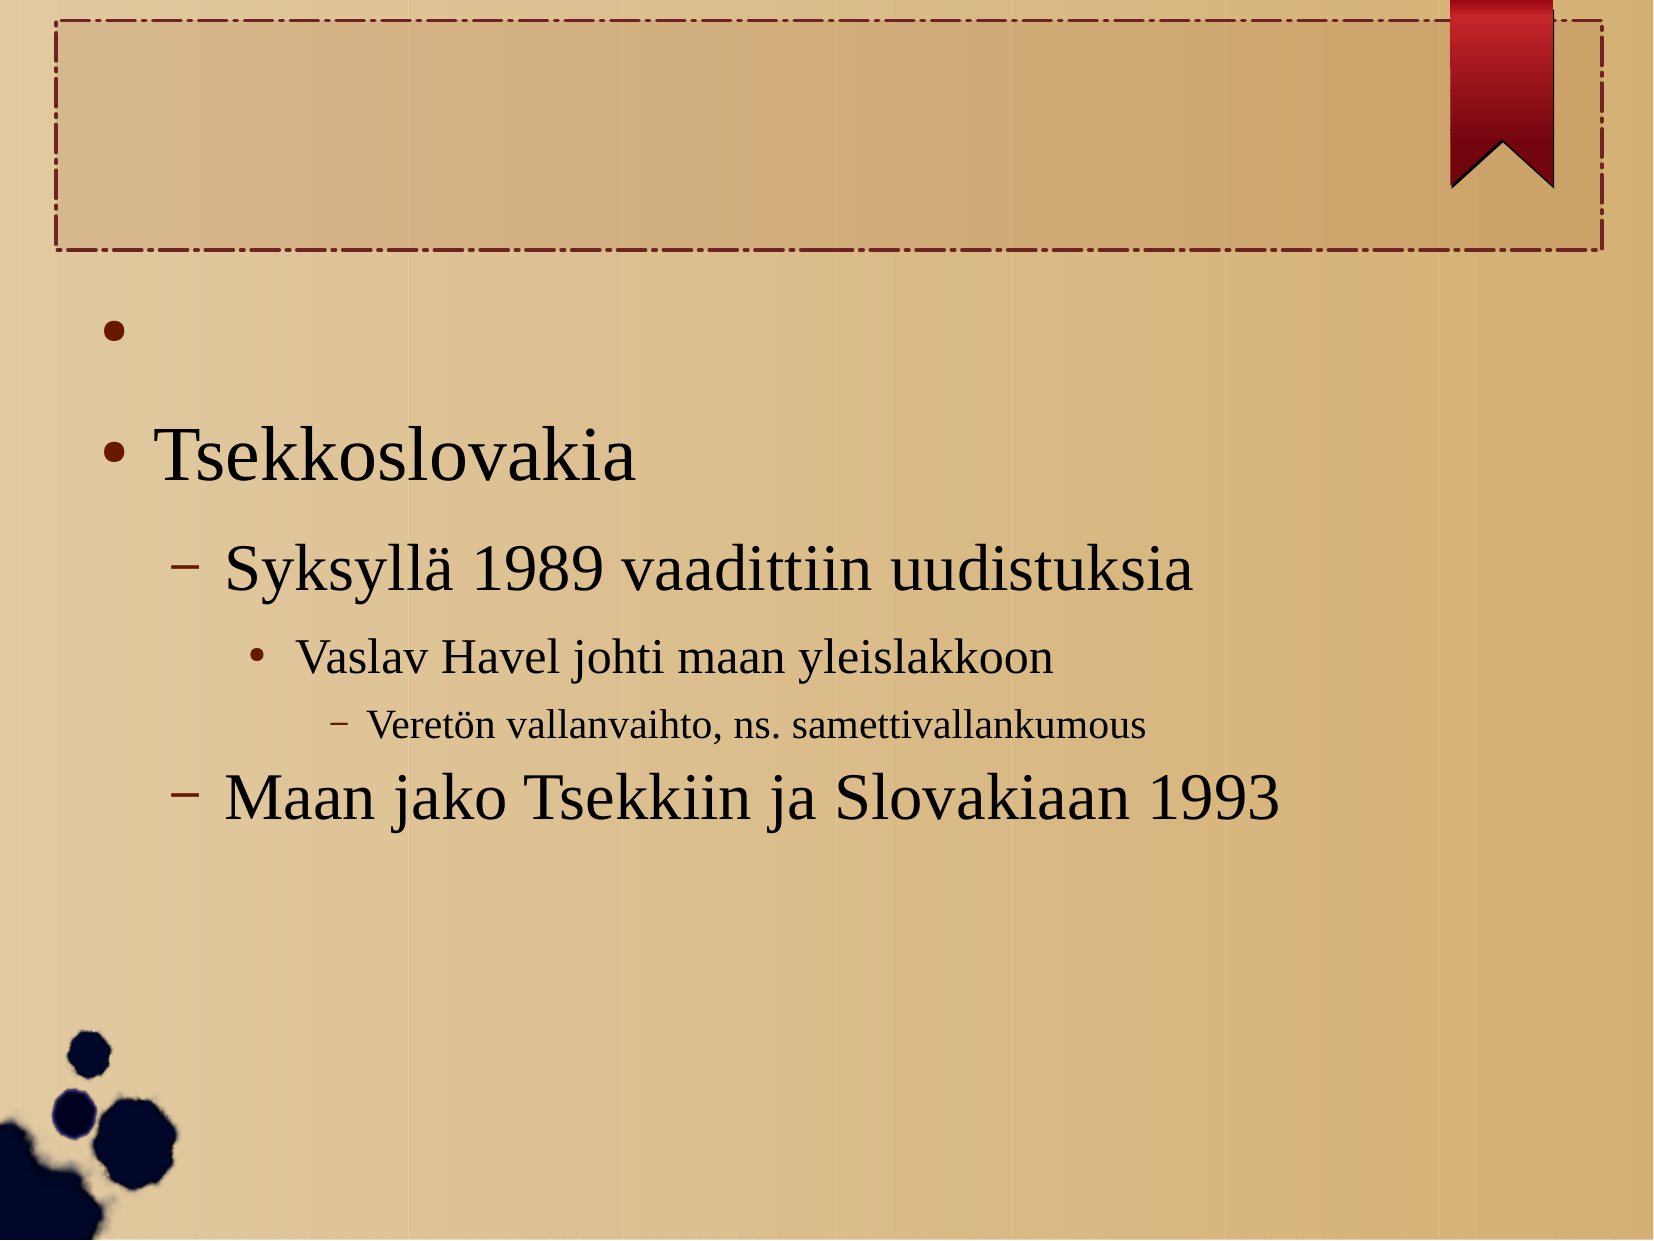

#
Tsekkoslovakia
Syksyllä 1989 vaadittiin uudistuksia
Vaslav Havel johti maan yleislakkoon
Veretön vallanvaihto, ns. samettivallankumous
Maan jako Tsekkiin ja Slovakiaan 1993